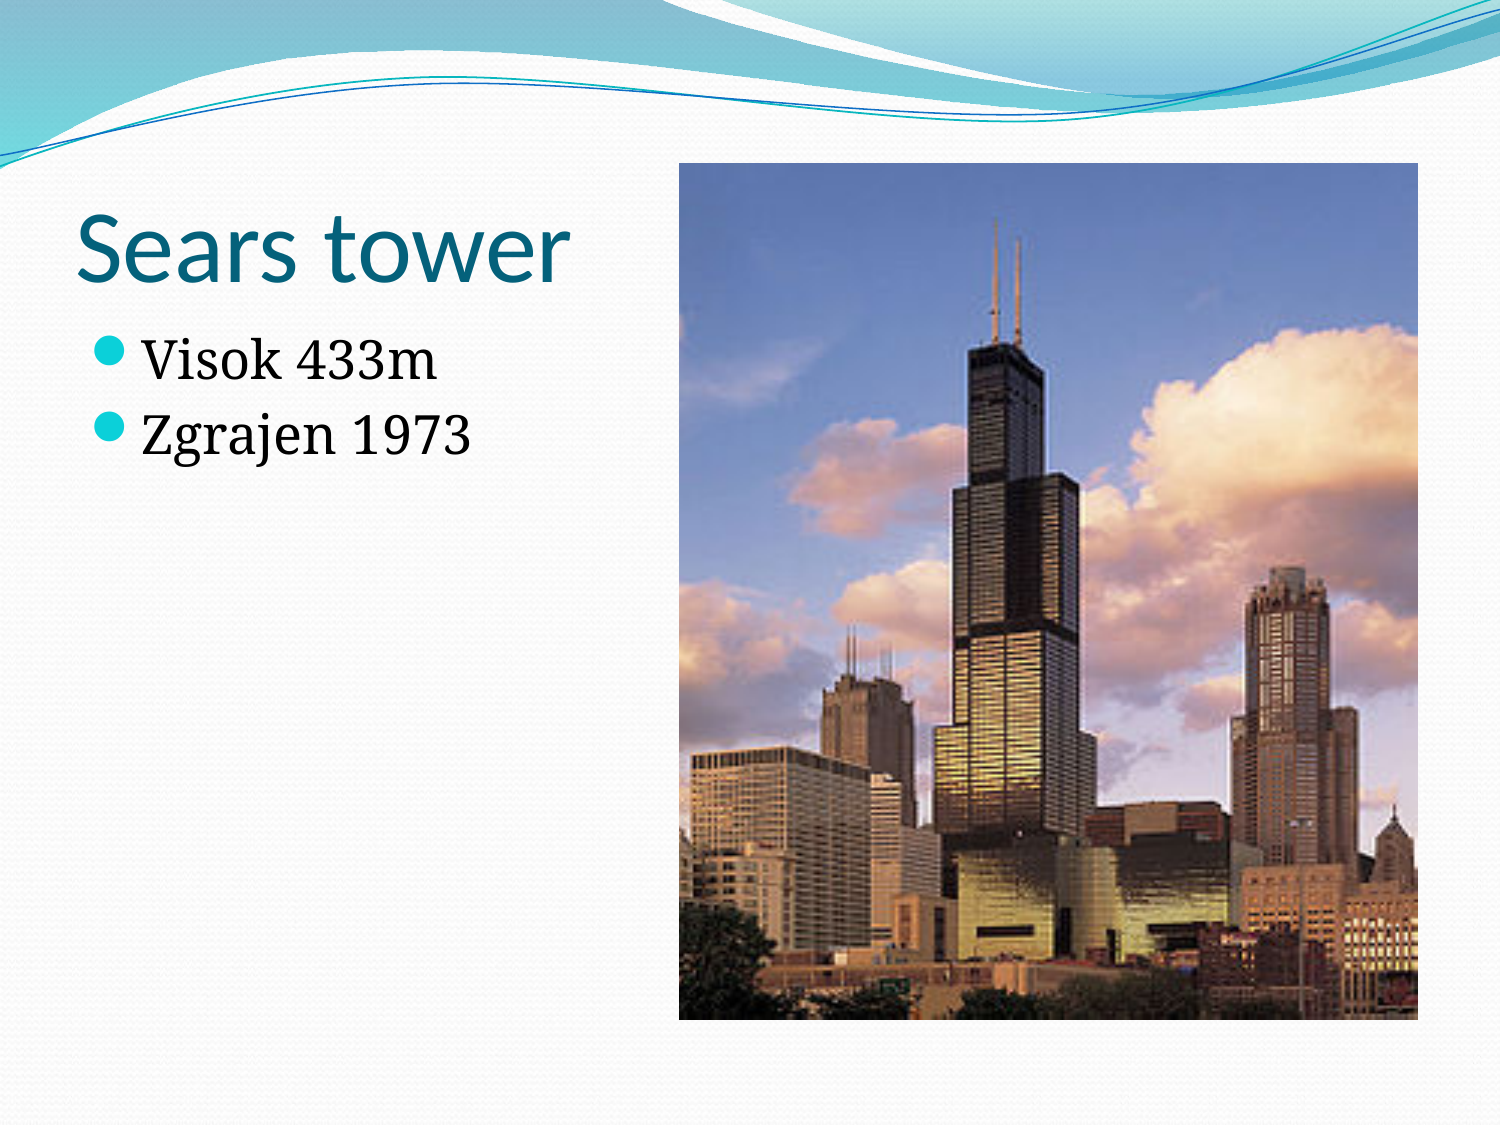

# Sears tower
Visok 433m
Zgrajen 1973